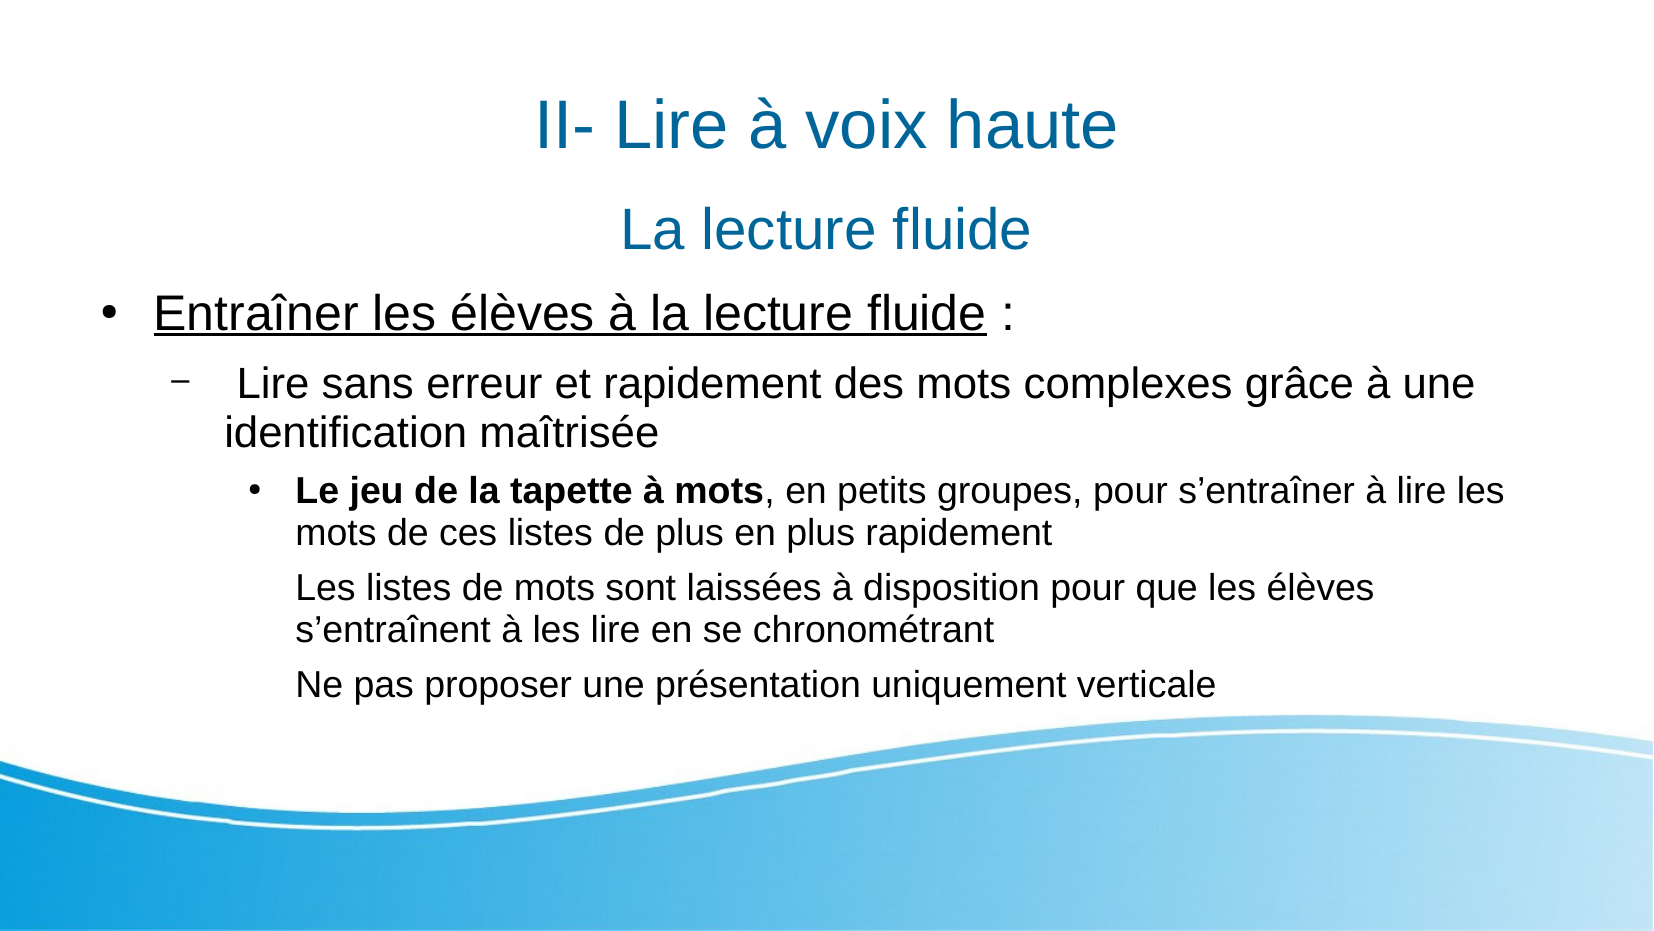

# II- Lire à voix haute
La lecture fluide
Entraîner les élèves à la lecture fluide :
 Lire sans erreur et rapidement des mots complexes grâce à une identification maîtrisée
Le jeu de la tapette à mots, en petits groupes, pour s’entraîner à lire les mots de ces listes de plus en plus rapidement
Les listes de mots sont laissées à disposition pour que les élèves s’entraînent à les lire en se chronométrant
Ne pas proposer une présentation uniquement verticale